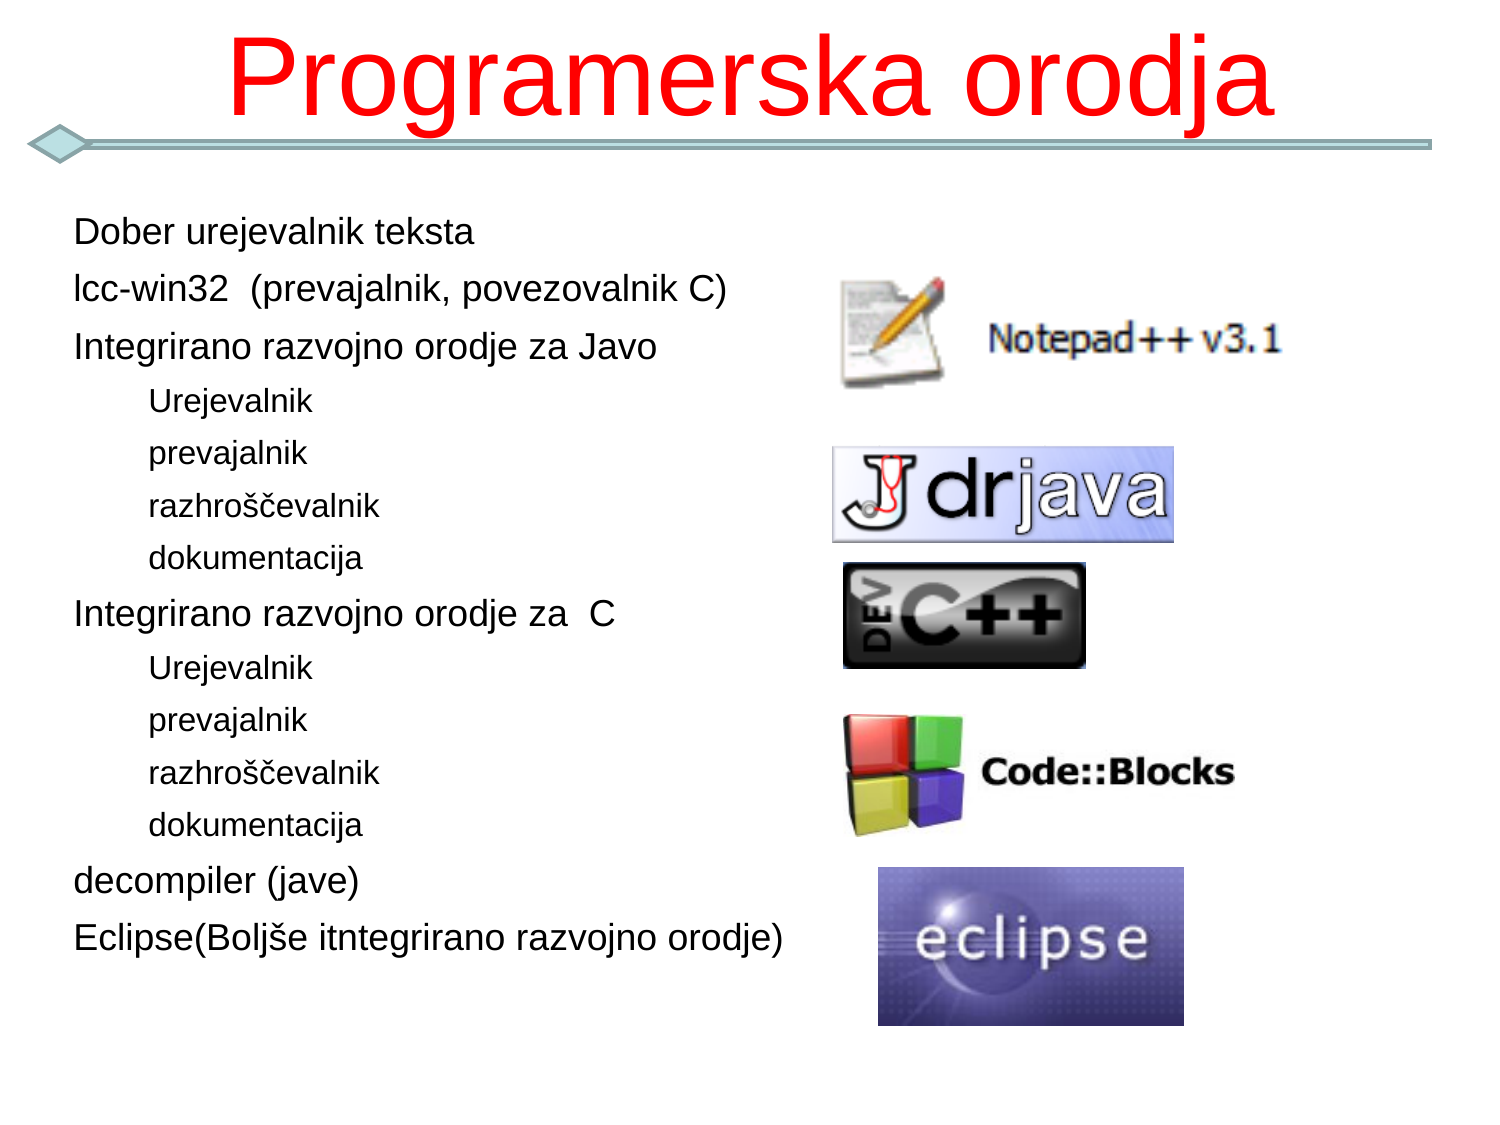

# Programerska orodja
Dober urejevalnik teksta
lcc-win32 (prevajalnik, povezovalnik C)
Integrirano razvojno orodje za Javo
Urejevalnik
prevajalnik
razhroščevalnik
dokumentacija
Integrirano razvojno orodje za C
Urejevalnik
prevajalnik
razhroščevalnik
dokumentacija
decompiler (jave)
Eclipse(Boljše itntegrirano razvojno orodje)